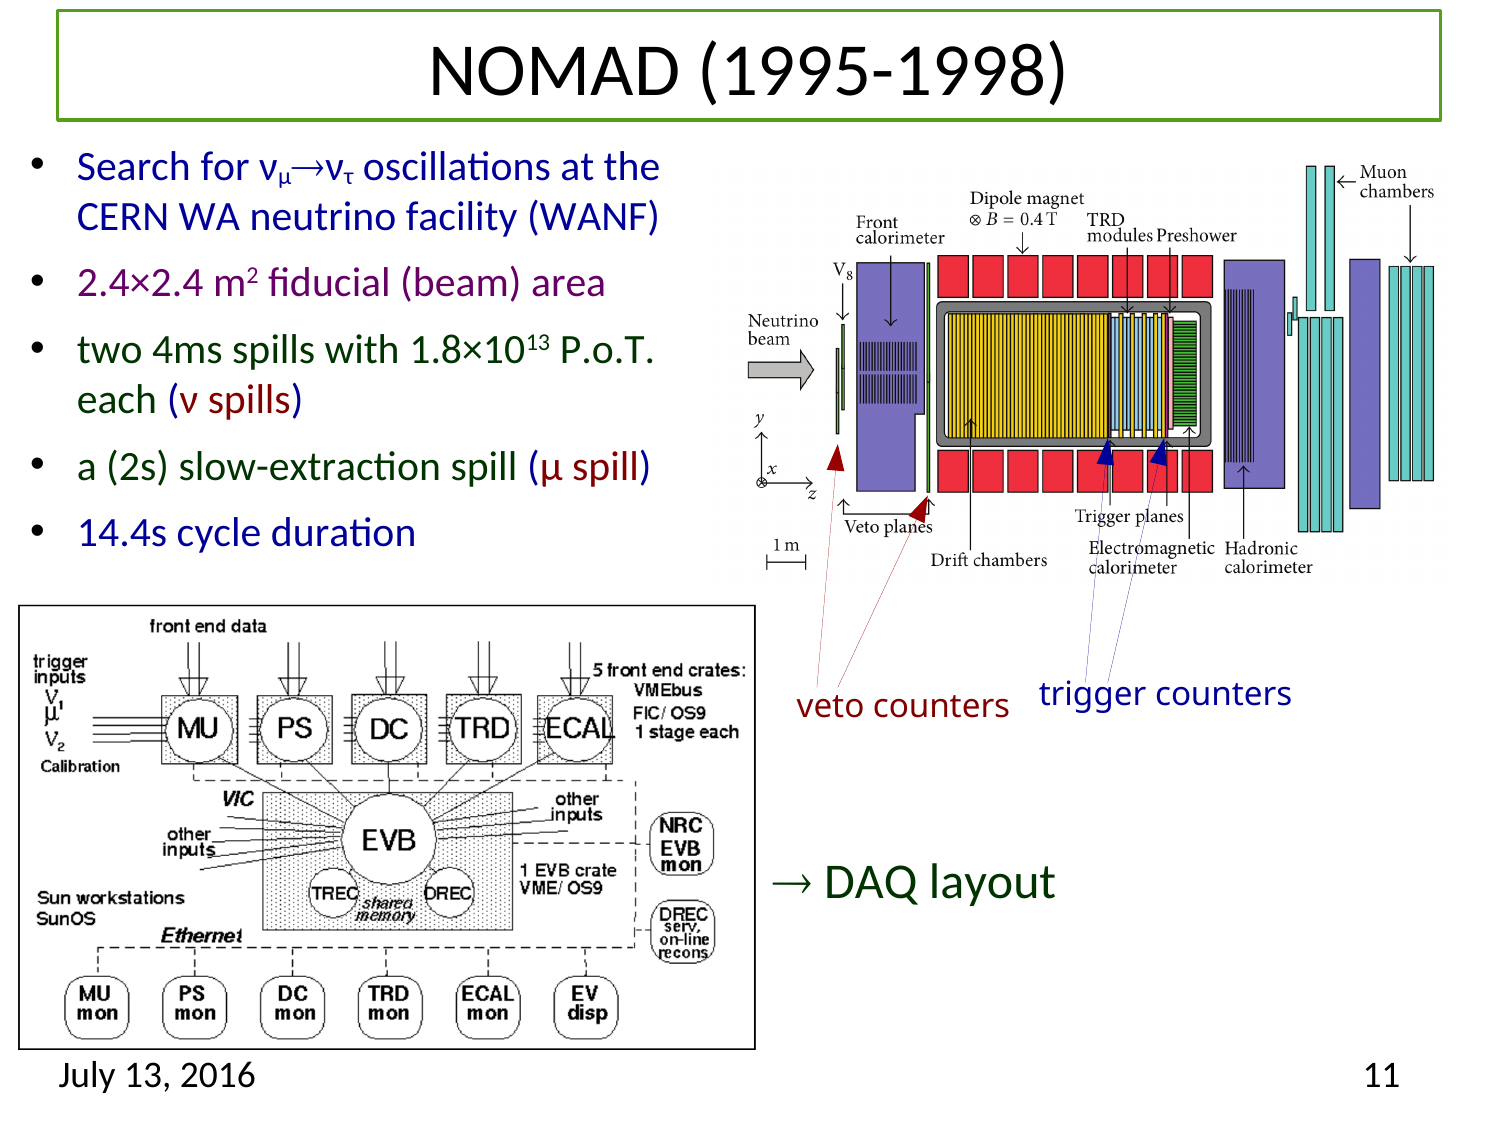

# NOMAD (1995-1998)
Search for νμντ oscillations at the CERN WA neutrino facility (WANF)
2.4×2.4 m2 fiducial (beam) area
two 4ms spills with 1.8×1013 P.o.T. each (ν spills)
a (2s) slow-extraction spill (μ spill)
14.4s cycle duration
trigger counters
veto counters
 DAQ layout
11